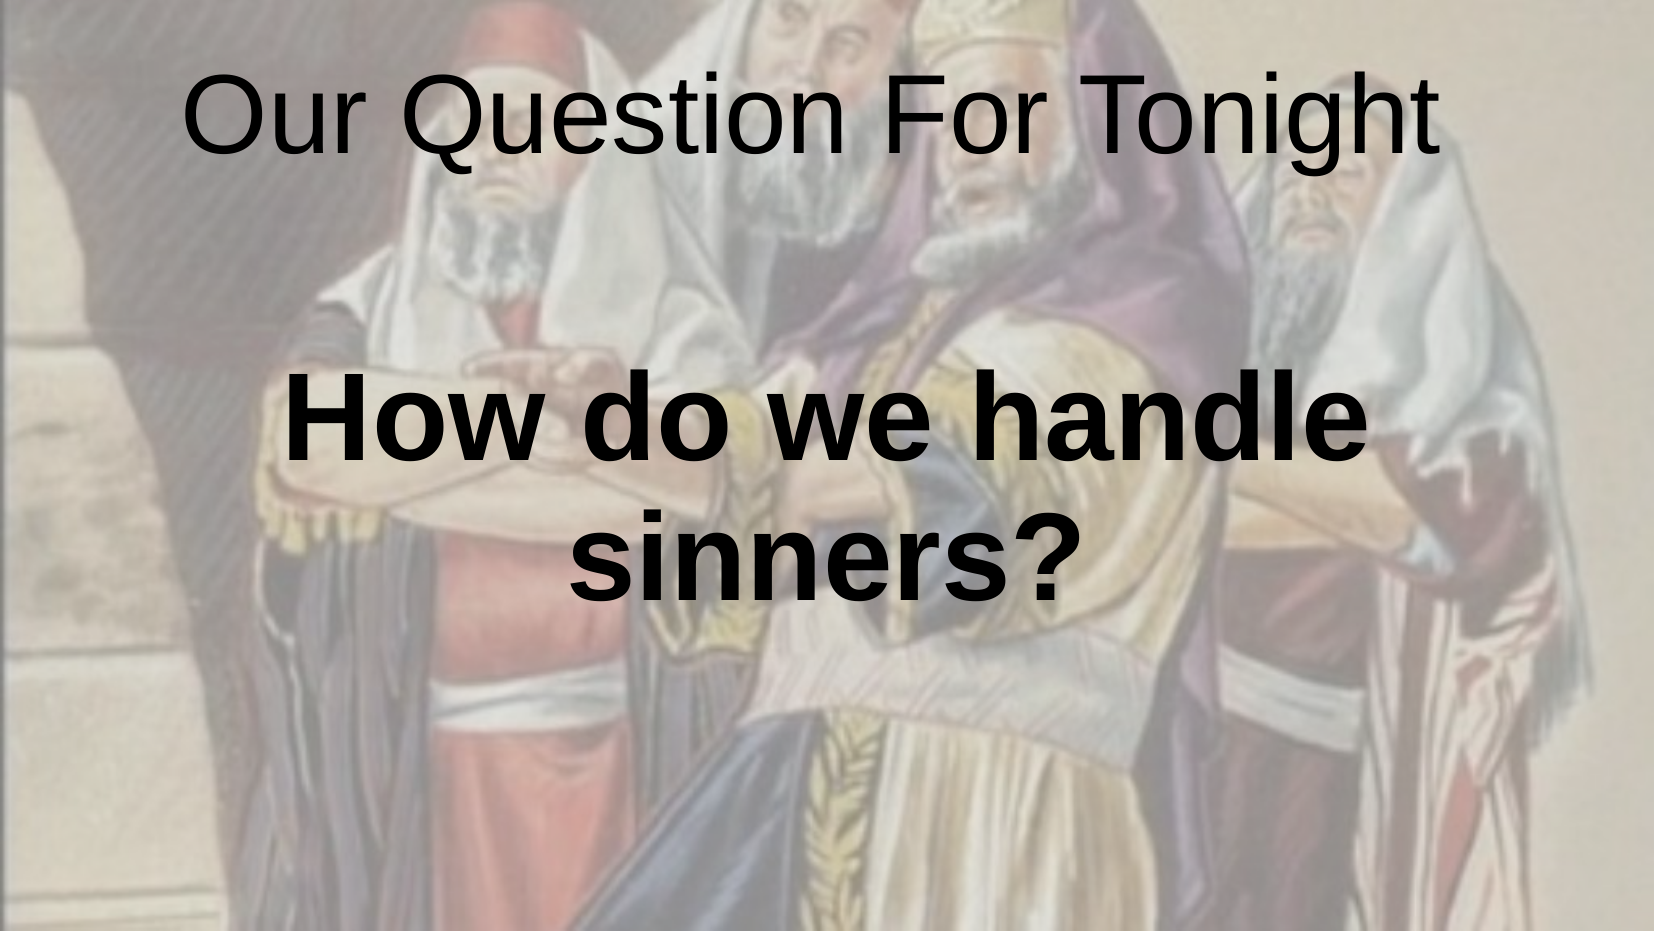

# Our Question For Tonight
How do we handle sinners?